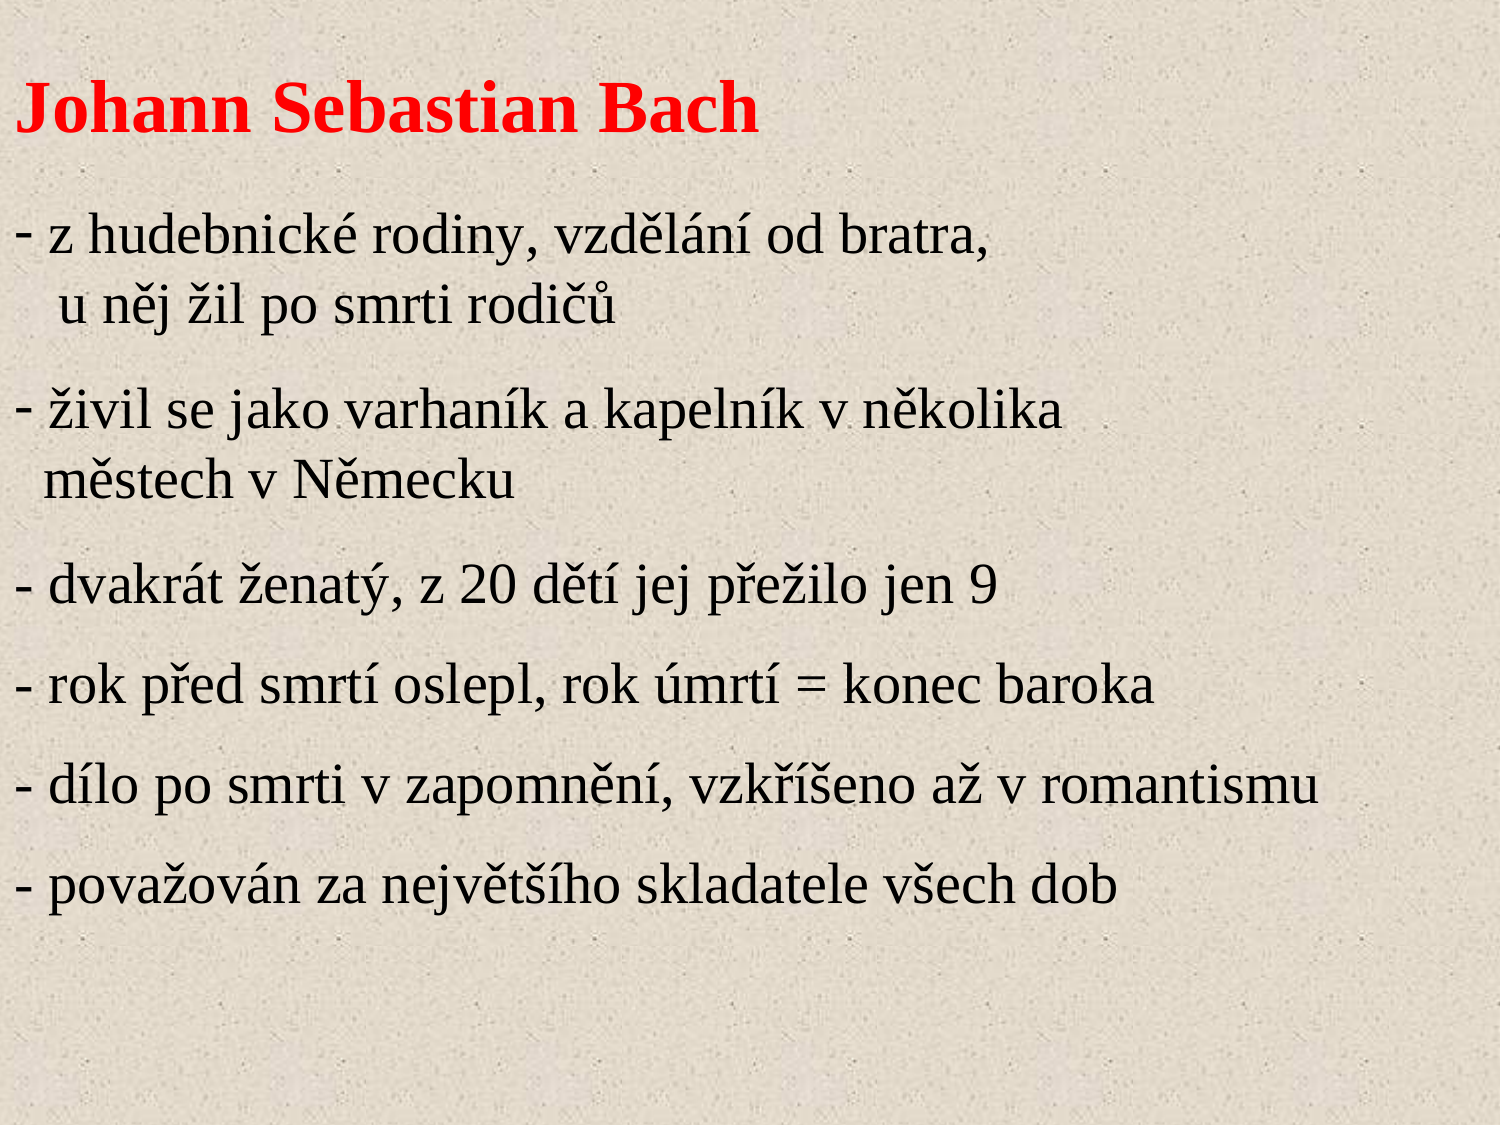

Johann Sebastian Bach
 z hudebnické rodiny, vzdělání od bratra,
 u něj žil po smrti rodičů
 živil se jako varhaník a kapelník v několika
 městech v Německu
- dvakrát ženatý, z 20 dětí jej přežilo jen 9
- rok před smrtí oslepl, rok úmrtí = konec baroka
- dílo po smrti v zapomnění, vzkříšeno až v romantismu
- považován za největšího skladatele všech dob